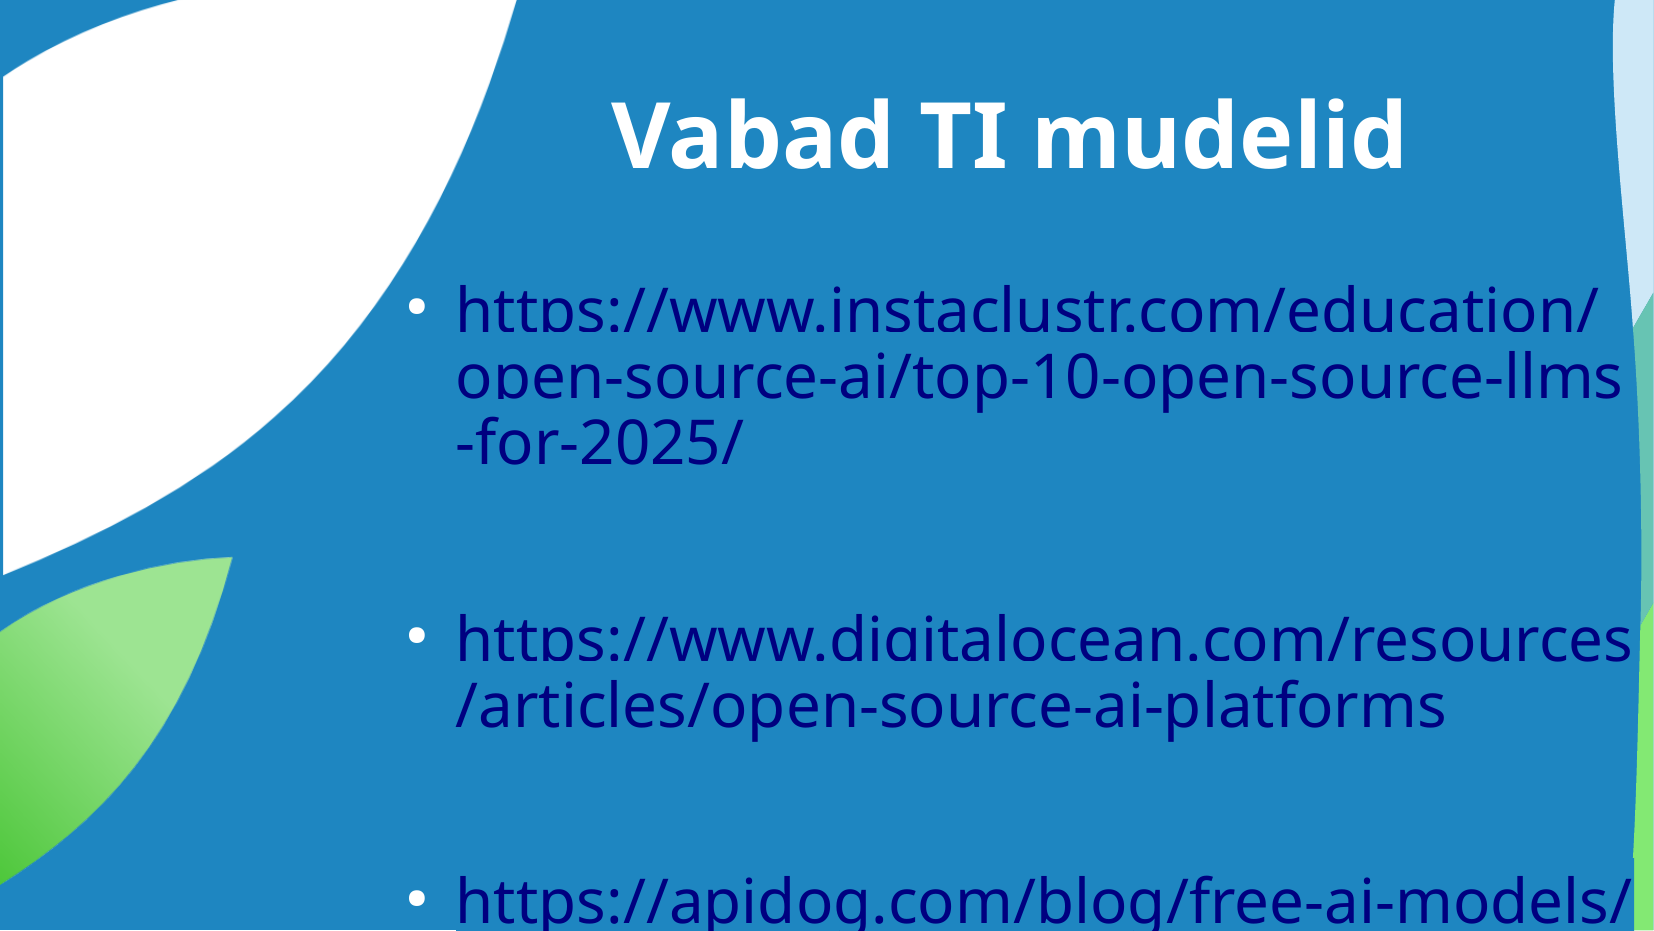

# Vabad TI mudelid
https://www.instaclustr.com/education/open-source-ai/top-10-open-source-llms-for-2025/
https://www.digitalocean.com/resources/articles/open-source-ai-platforms
https://apidog.com/blog/free-ai-models/